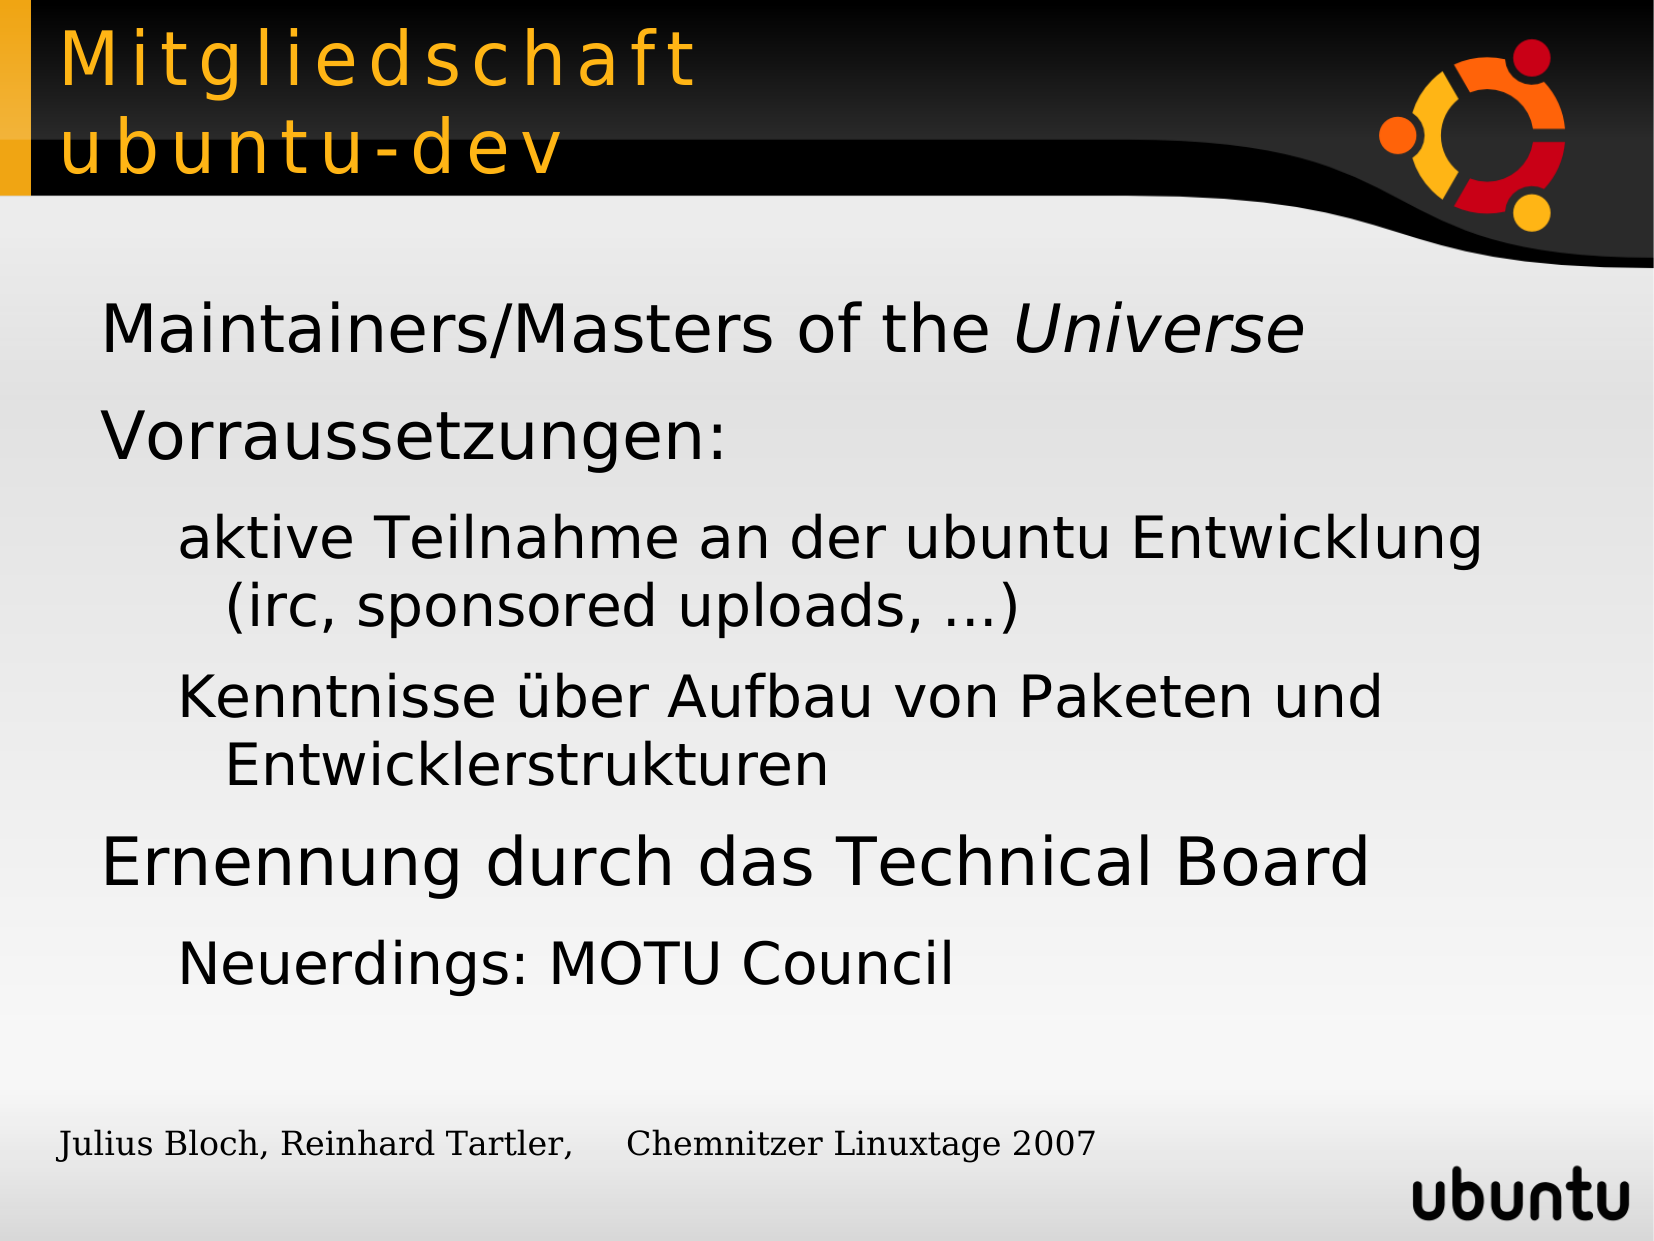

# Mitgliedschaft ubuntu-dev
Maintainers/Masters of the Universe
Vorraussetzungen:
aktive Teilnahme an der ubuntu Entwicklung (irc, sponsored uploads, ...)
Kenntnisse über Aufbau von Paketen und Entwicklerstrukturen
Ernennung durch das Technical Board
Neuerdings: MOTU Council
Julius Bloch, Reinhard Tartler, Chemnitzer Linuxtage 2007